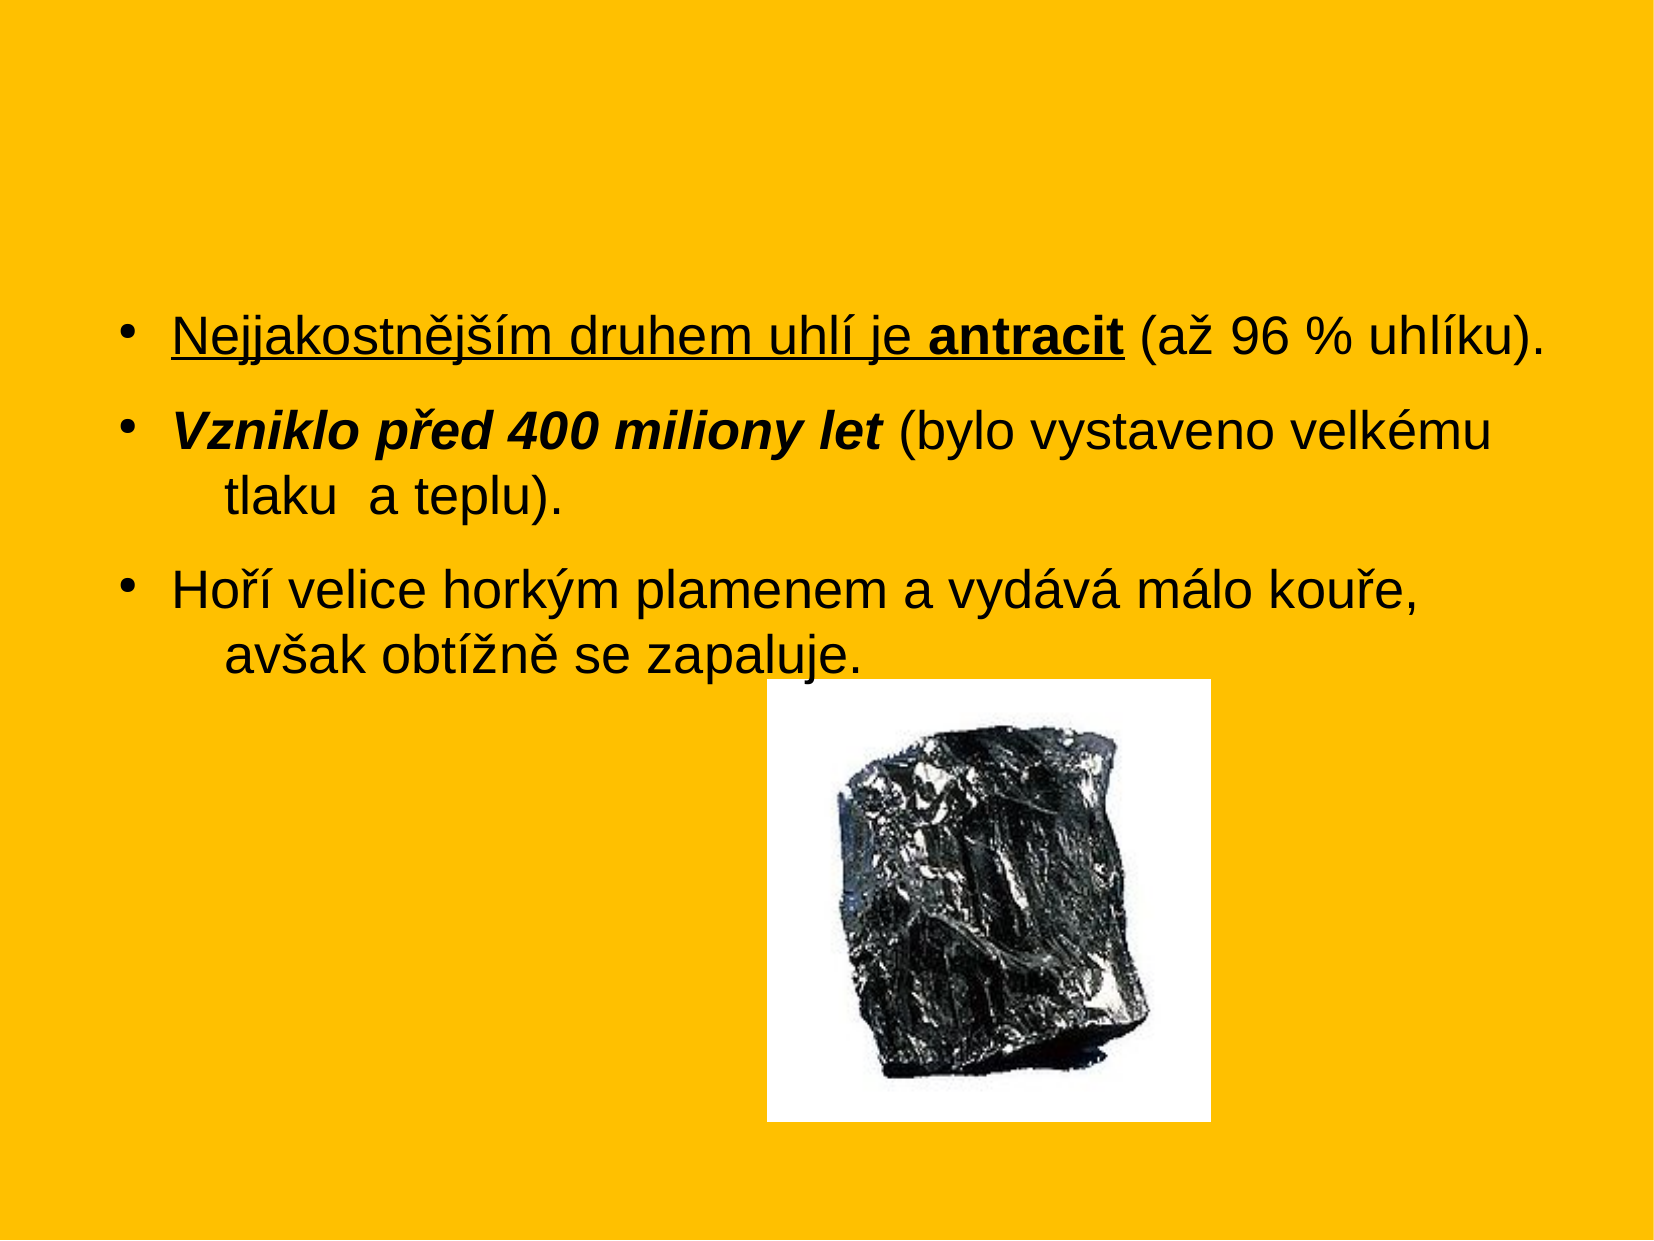

# Nejjakostnějším druhem uhlí je antracit (až 96 % uhlíku).
Vzniklo před 400 miliony let (bylo vystaveno velkému tlaku a teplu).
Hoří velice horkým plamenem a vydává málo kouře, avšak obtížně se zapaluje.